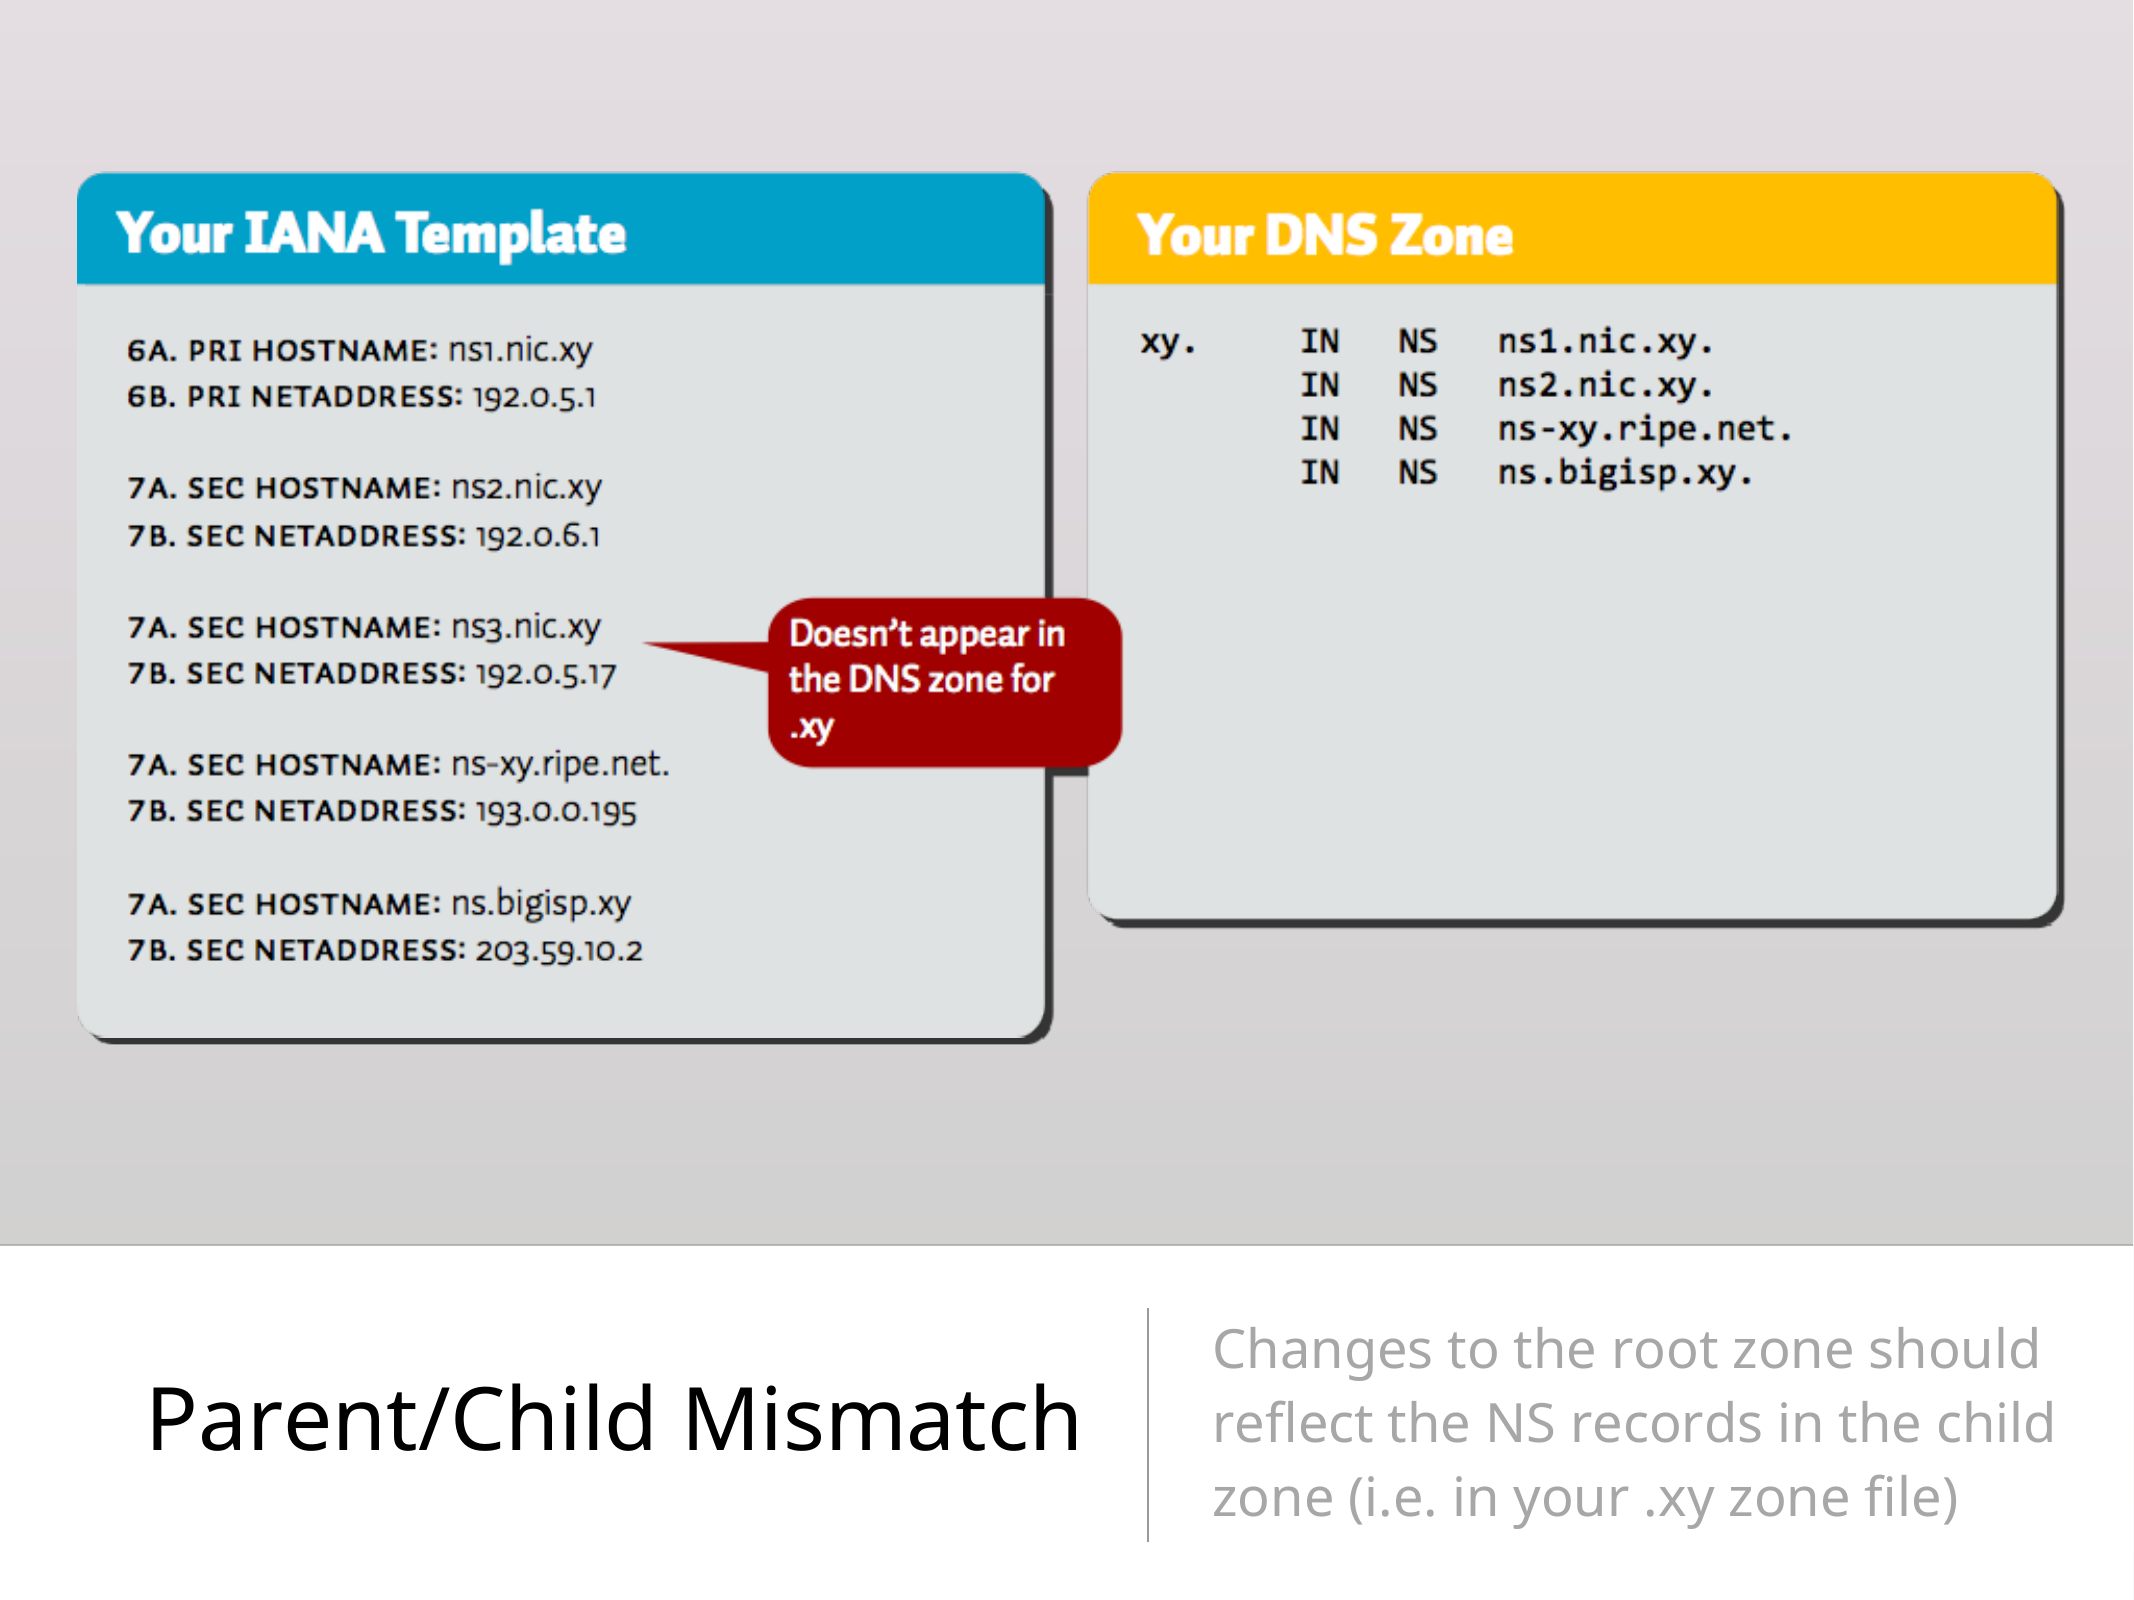

# Parent/Child Mismatch
Changes to the root zone should reflect the NS records in the child zone (i.e. in your .xy zone file)